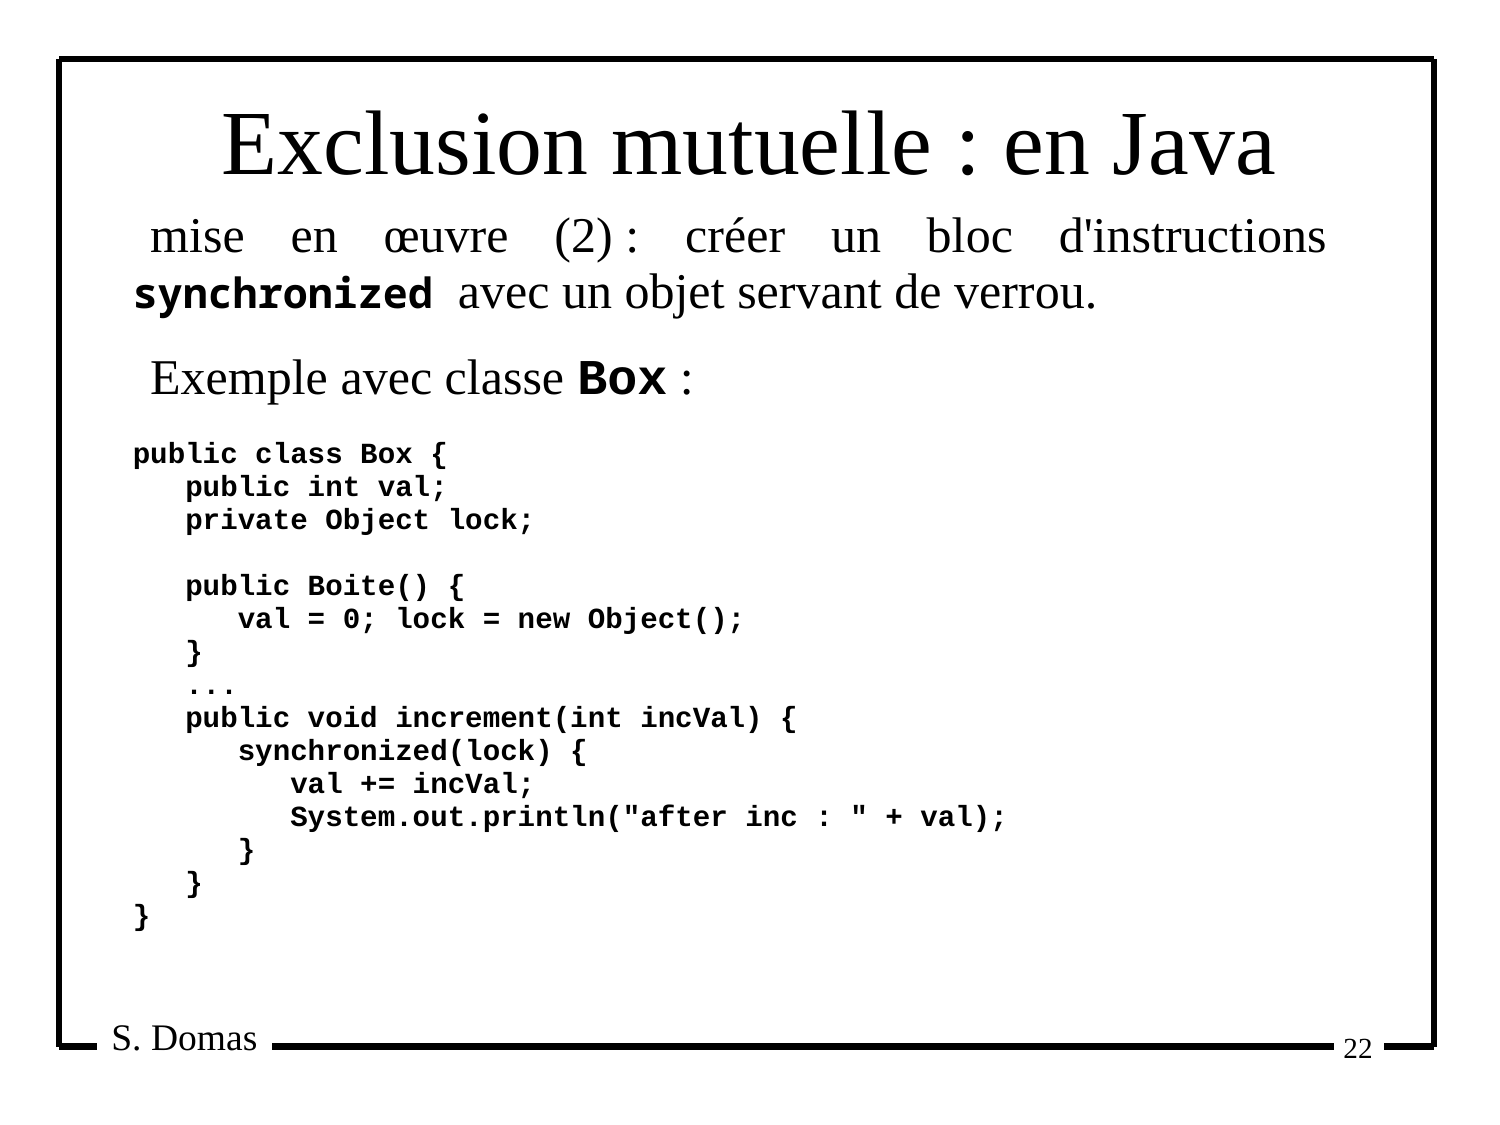

# Exclusion mutuelle : en Java
S. Domas
mise en œuvre (2) : créer un bloc d'instructions synchronized avec un objet servant de verrou.
Exemple avec classe Box :
public class Box {
 public int val;
 private Object lock;
 public Boite() {
 val = 0; lock = new Object();
 }
 ...
 public void increment(int incVal) {
 synchronized(lock) {
 val += incVal;
 System.out.println("after inc : " + val);
 }
 }
}
22